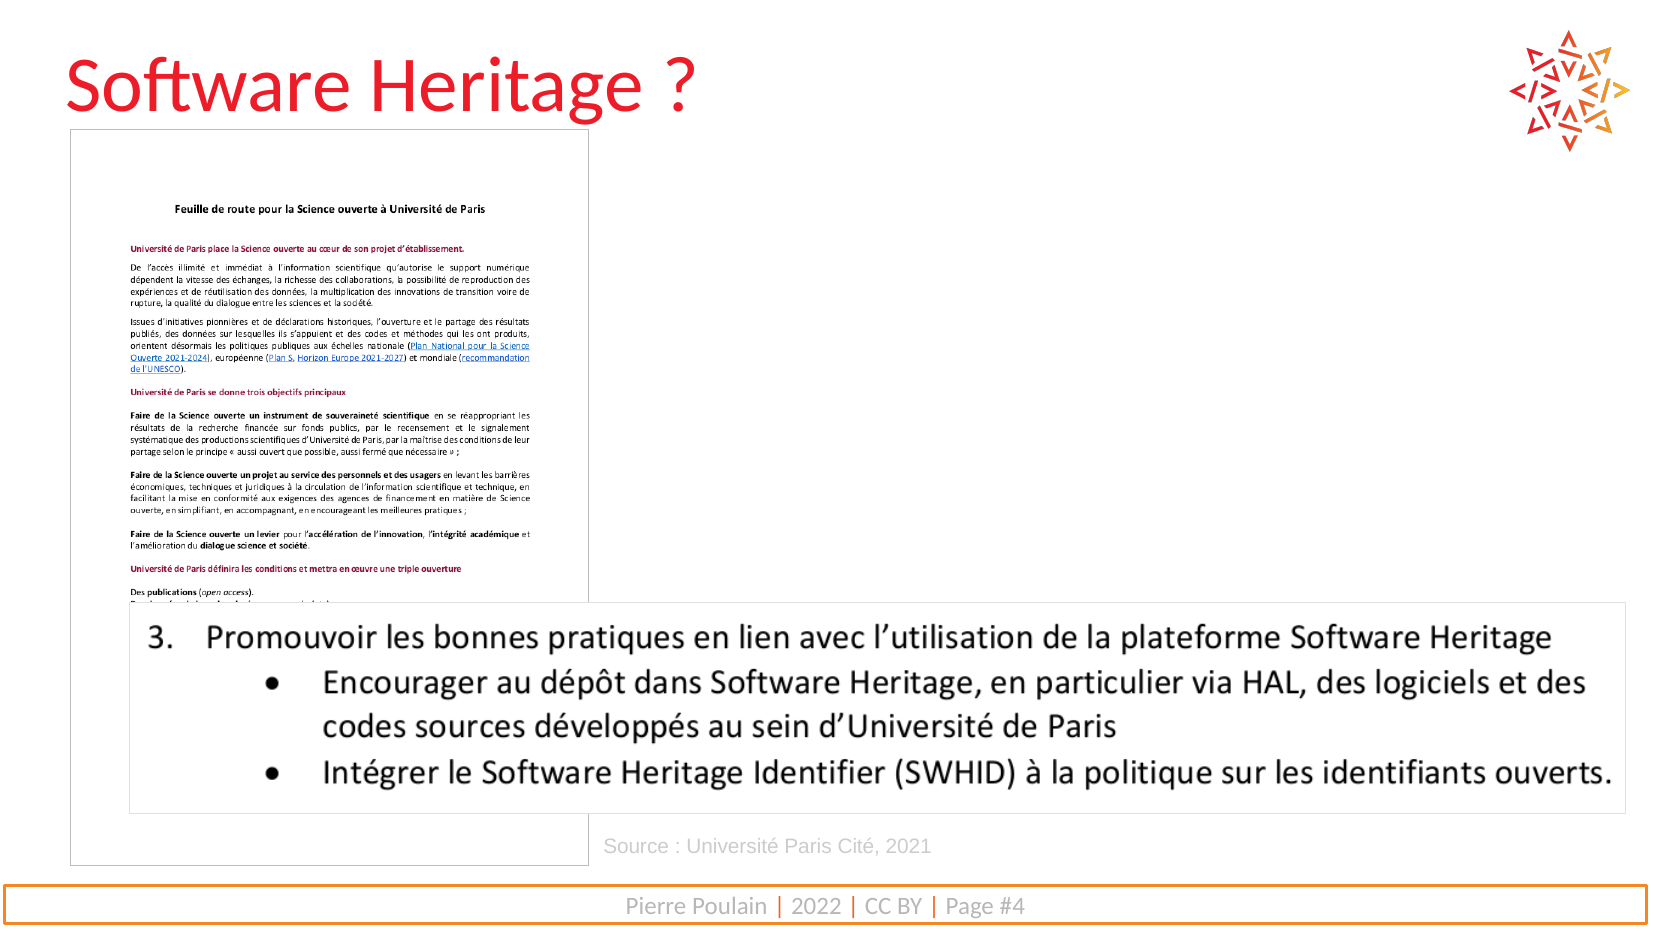

# Software Heritage ?
Source : Université Paris Cité, 2021